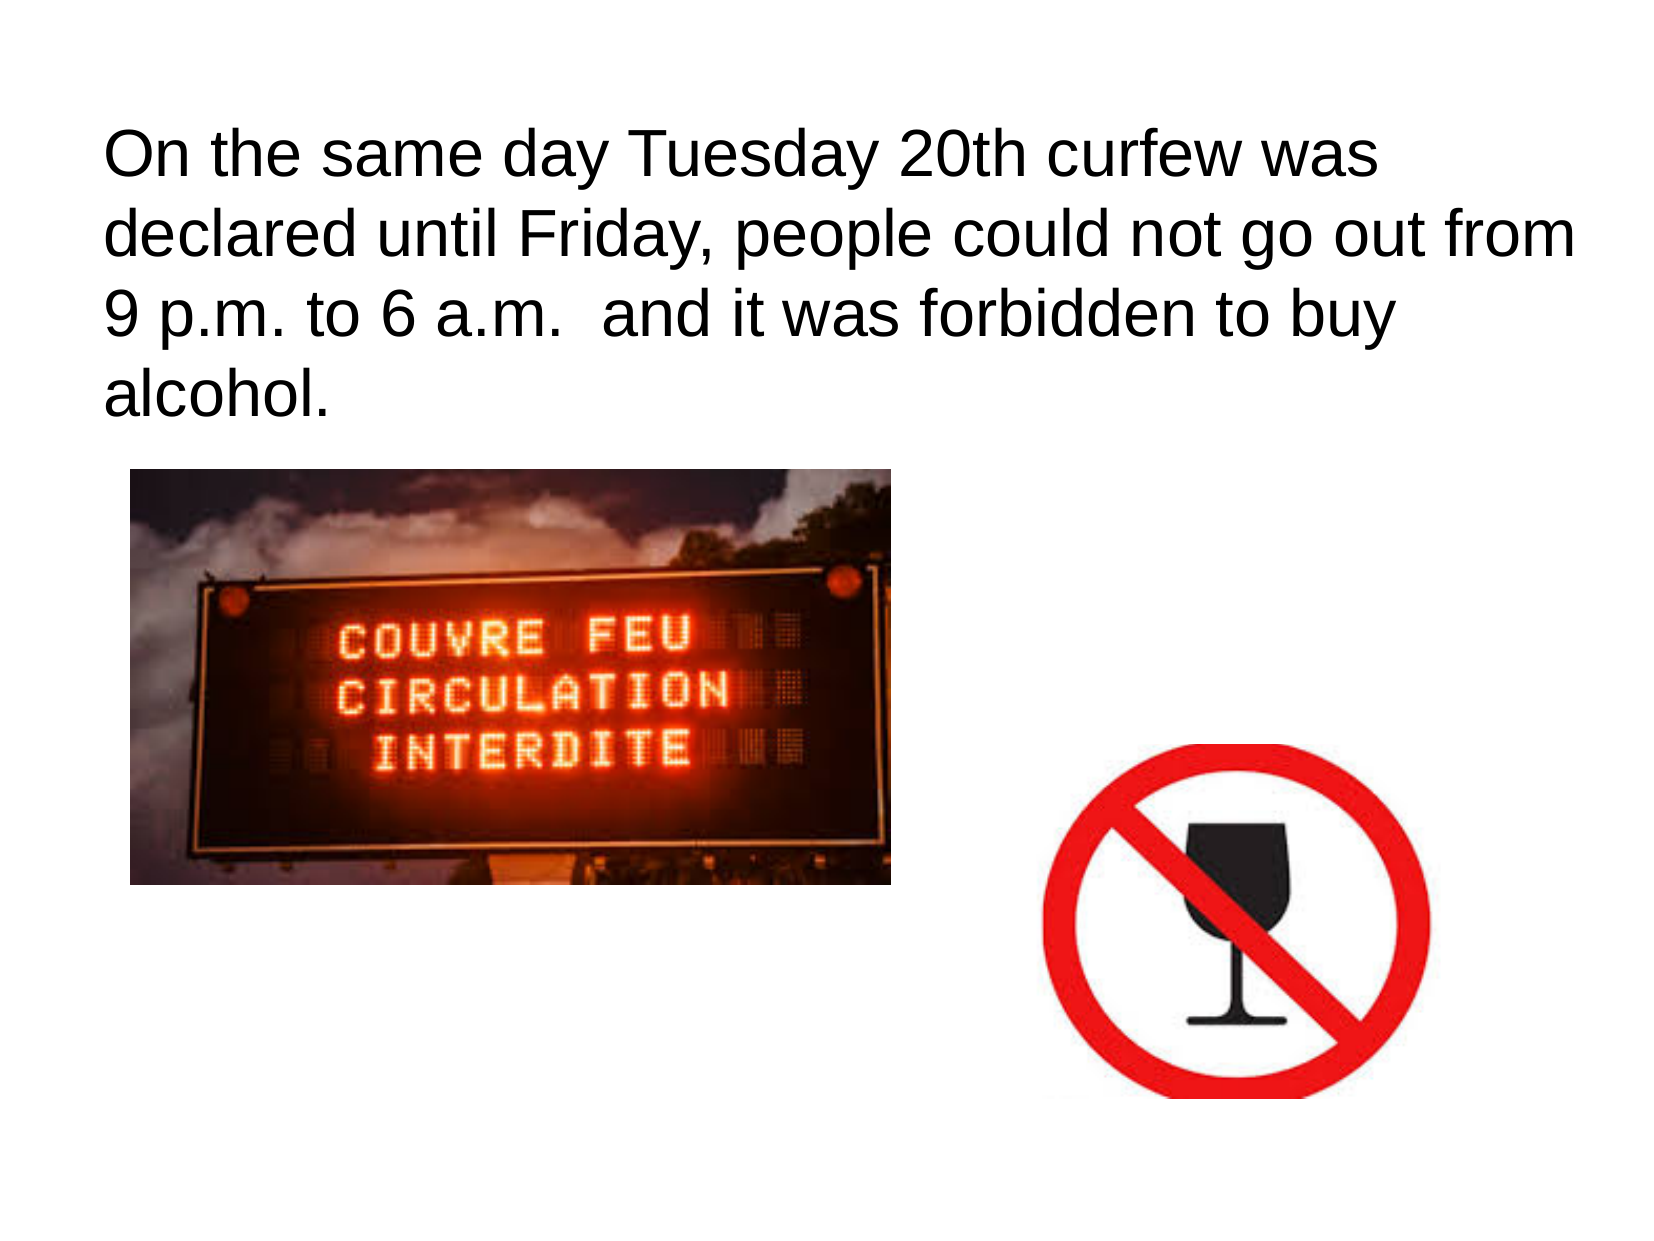

# On the same day Tuesday 20th curfew was declared until Friday, people could not go out from 9 p.m. to 6 a.m. and it was forbidden to buy alcohol.